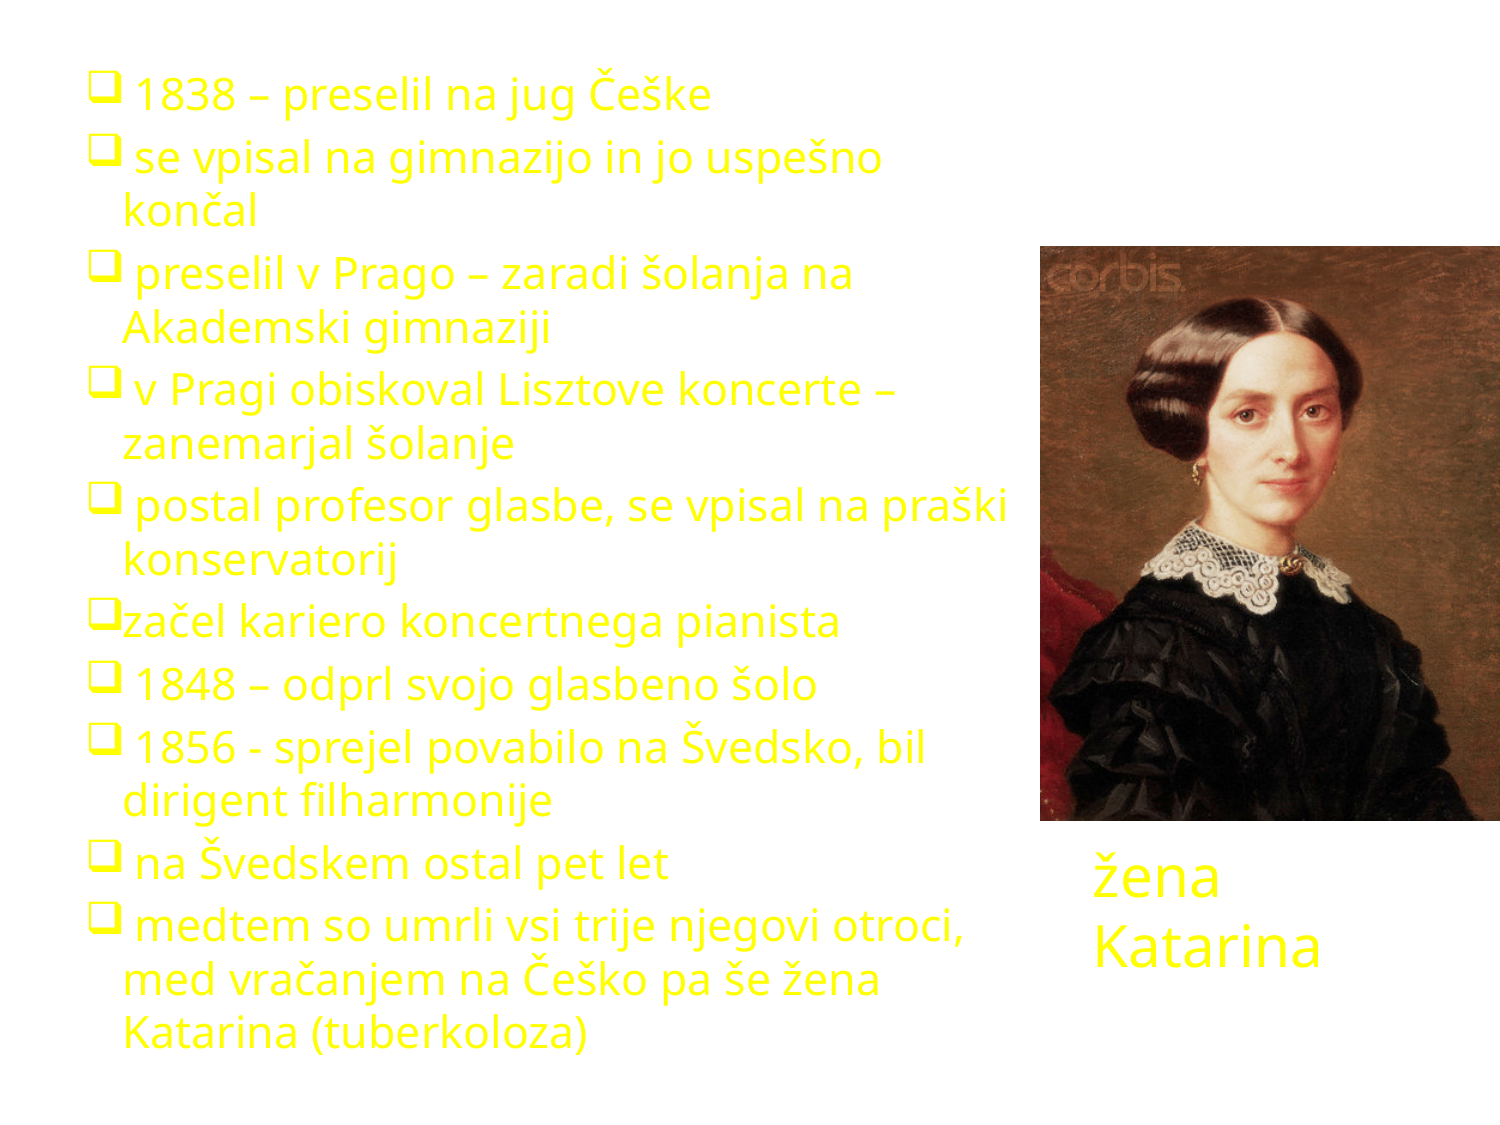

# 1838 – preselil na jug Češke
 se vpisal na gimnazijo in jo uspešno končal
 preselil v Prago – zaradi šolanja na Akademski gimnaziji
 v Pragi obiskoval Lisztove koncerte – zanemarjal šolanje
 postal profesor glasbe, se vpisal na praški konservatorij
začel kariero koncertnega pianista
 1848 – odprl svojo glasbeno šolo
 1856 - sprejel povabilo na Švedsko, bil dirigent filharmonije
 na Švedskem ostal pet let
 medtem so umrli vsi trije njegovi otroci, med vračanjem na Češko pa še žena Katarina (tuberkoloza)
žena Katarina